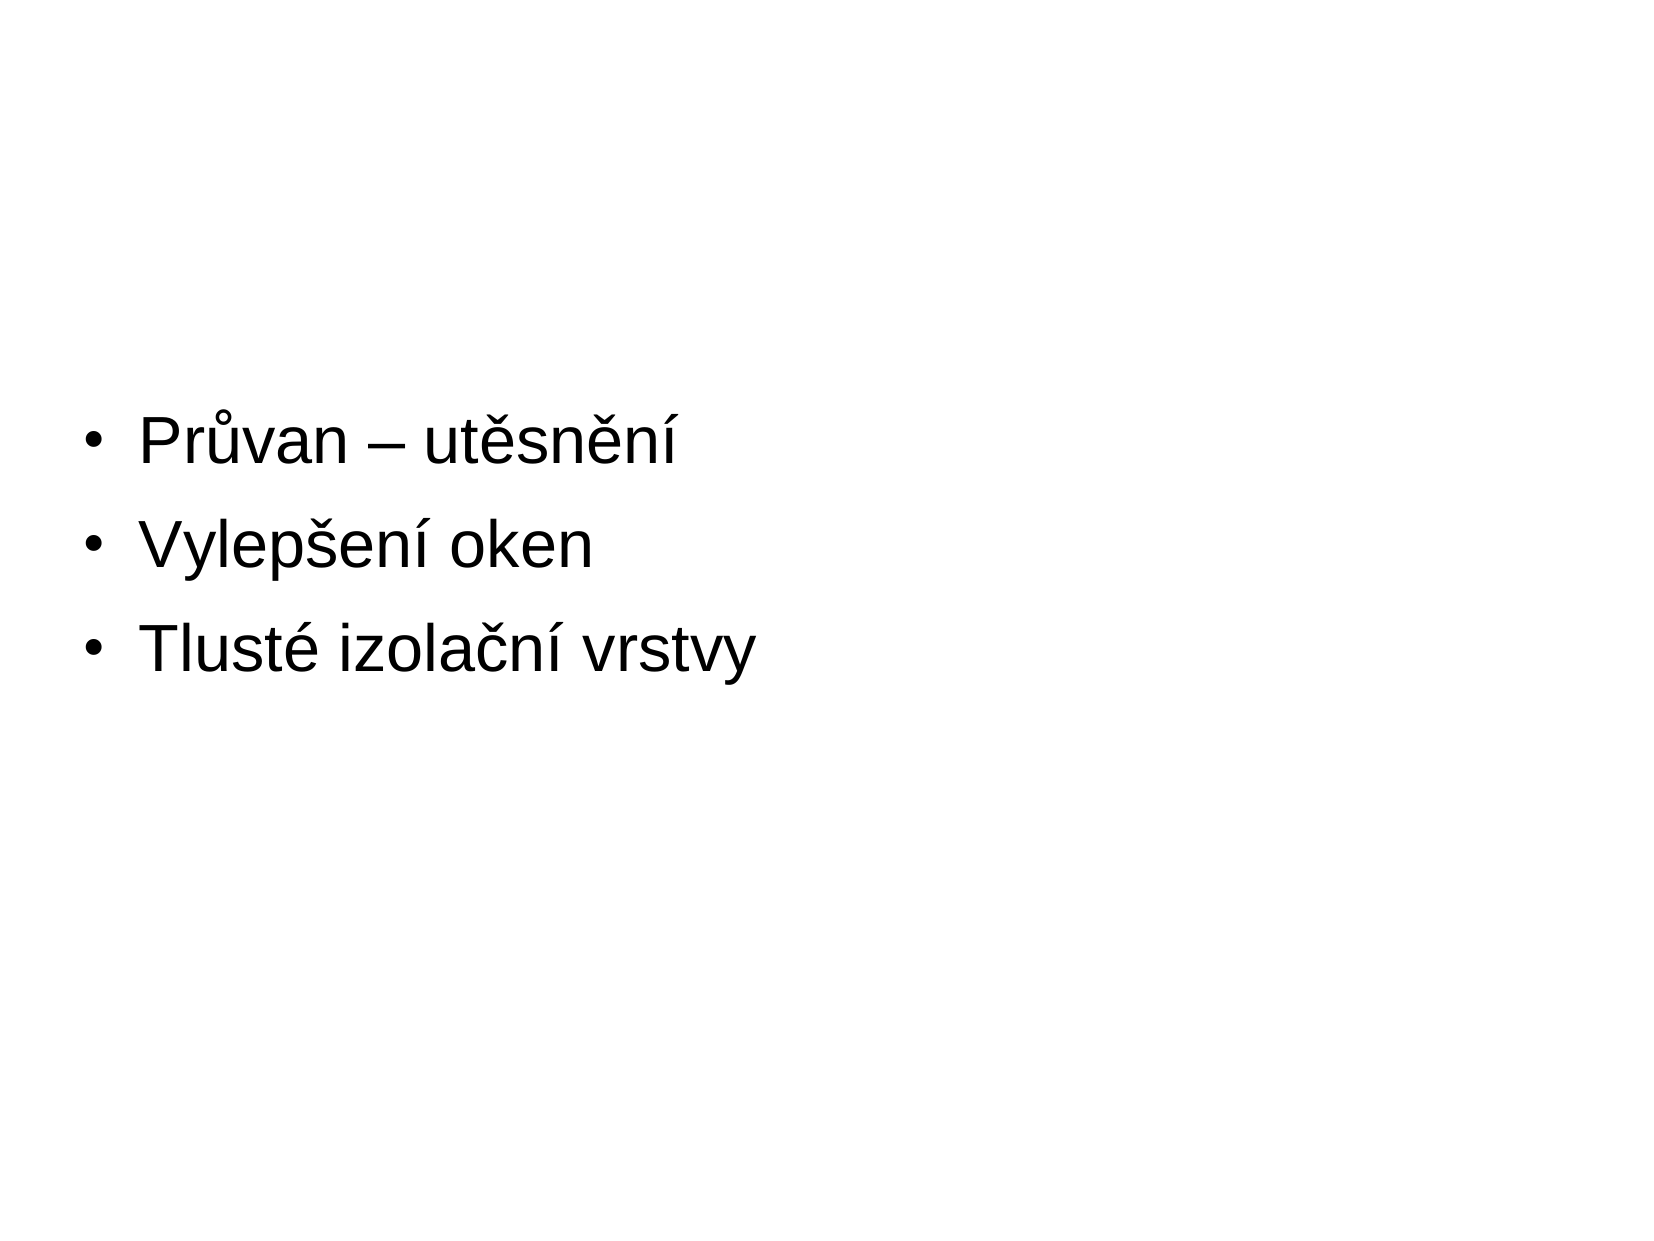

#
Průvan – utěsnění
Vylepšení oken
Tlusté izolační vrstvy